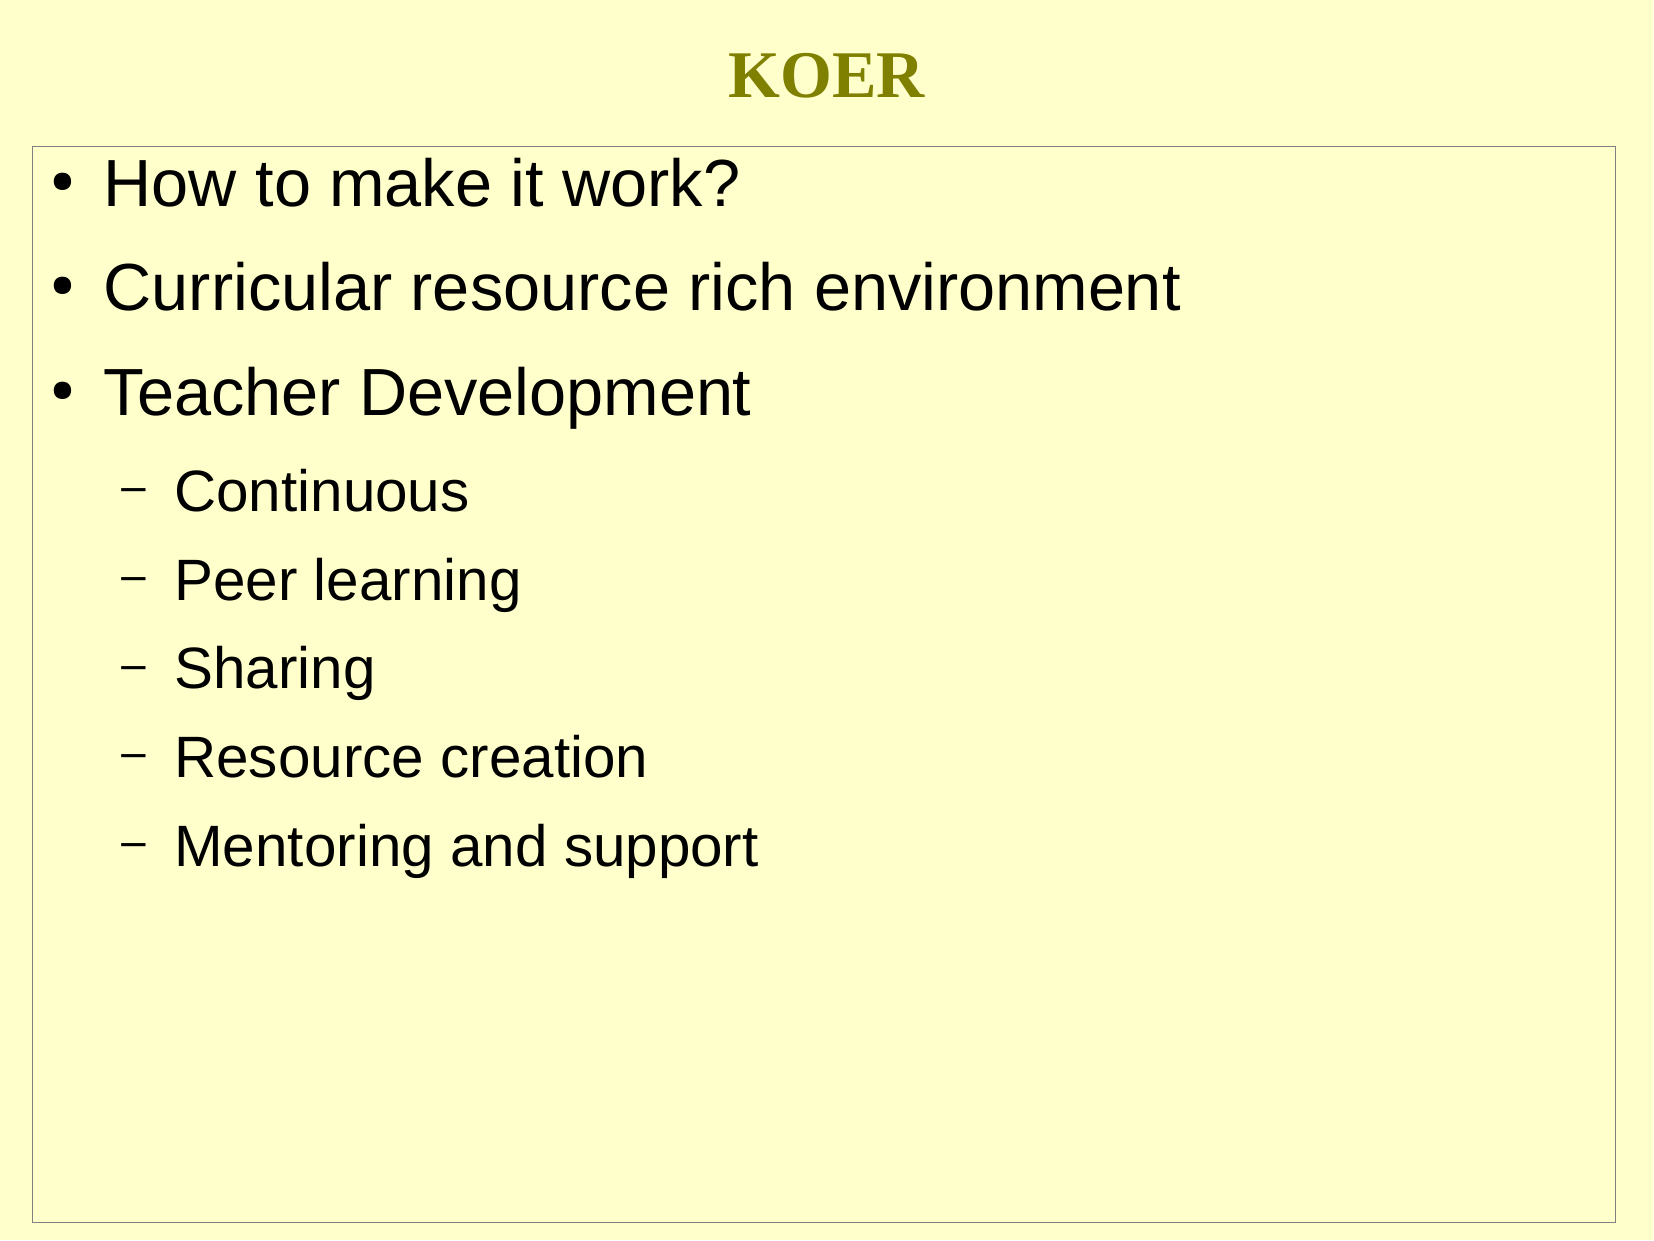

# KOER
How to make it work?
Curricular resource rich environment
Teacher Development
Continuous
Peer learning
Sharing
Resource creation
Mentoring and support